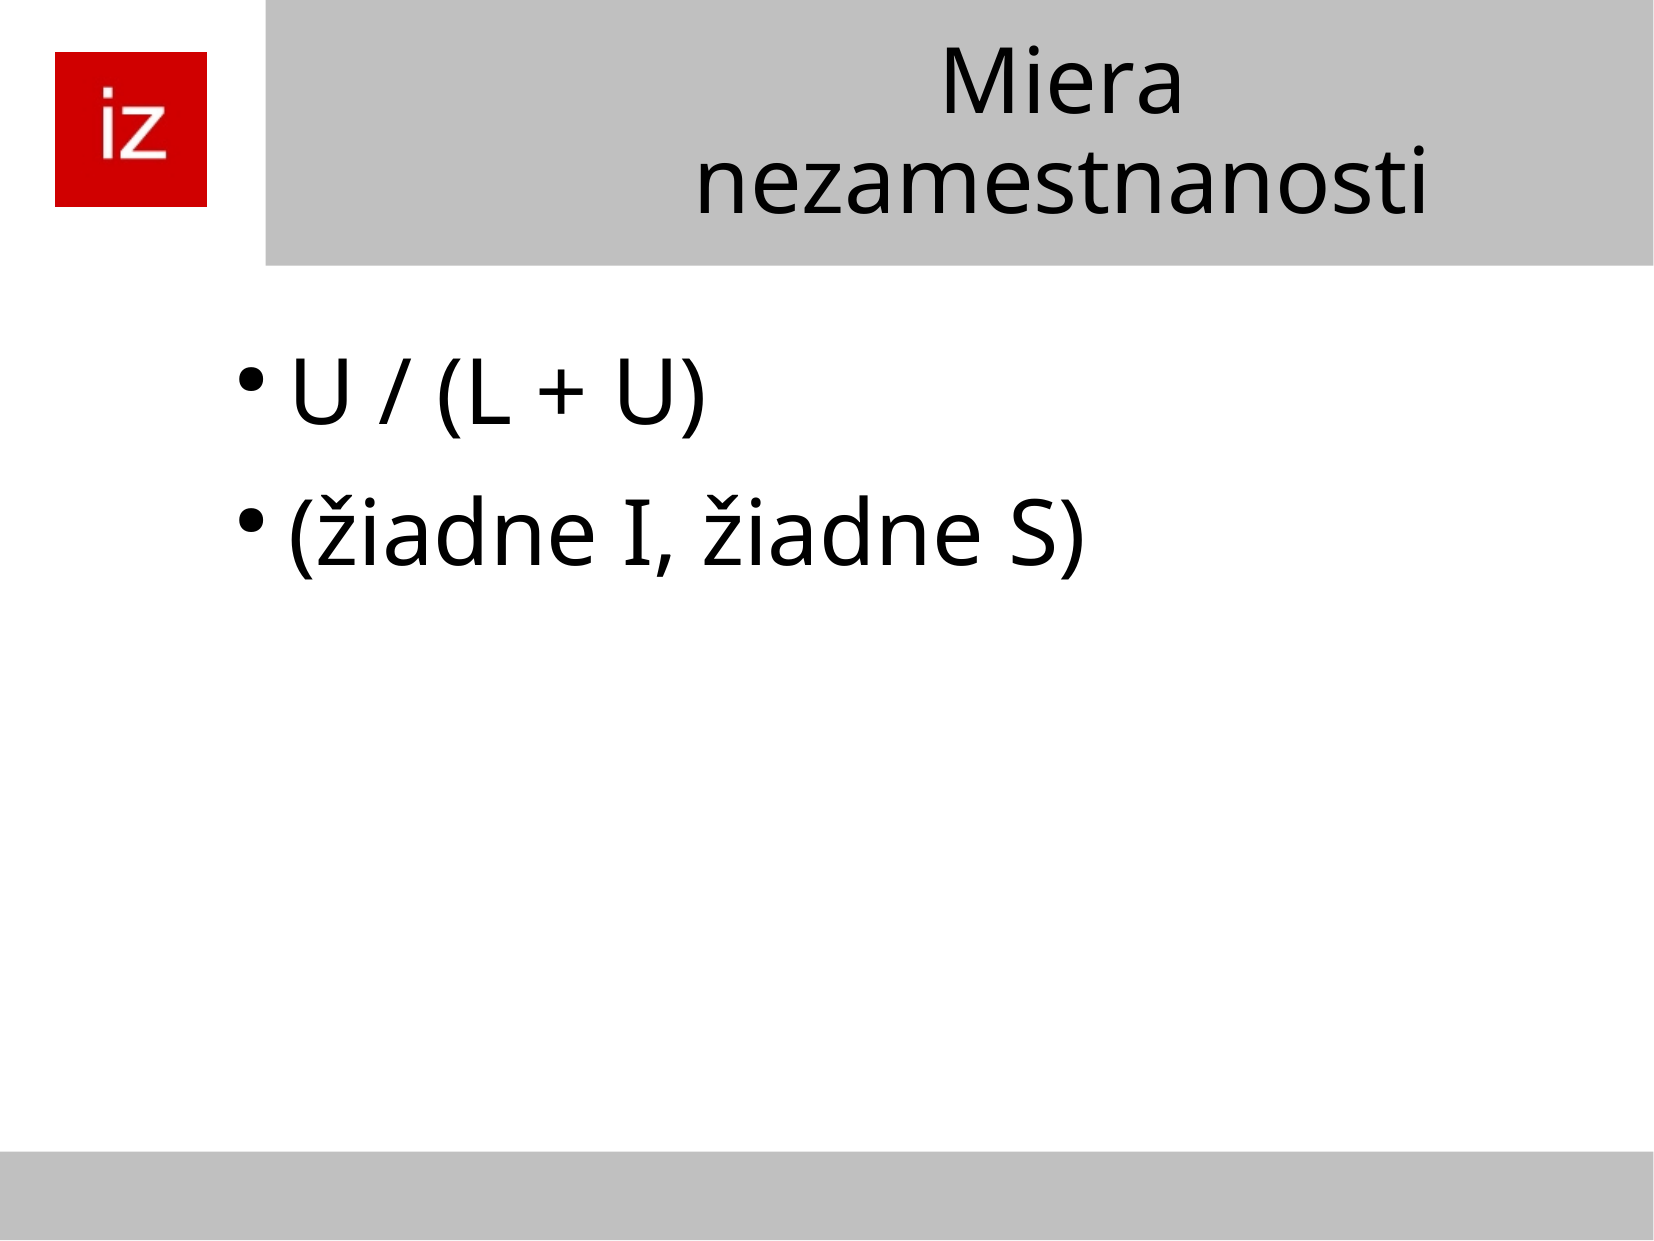

# Miera nezamestnanosti
U / (L + U)
(žiadne I, žiadne S)